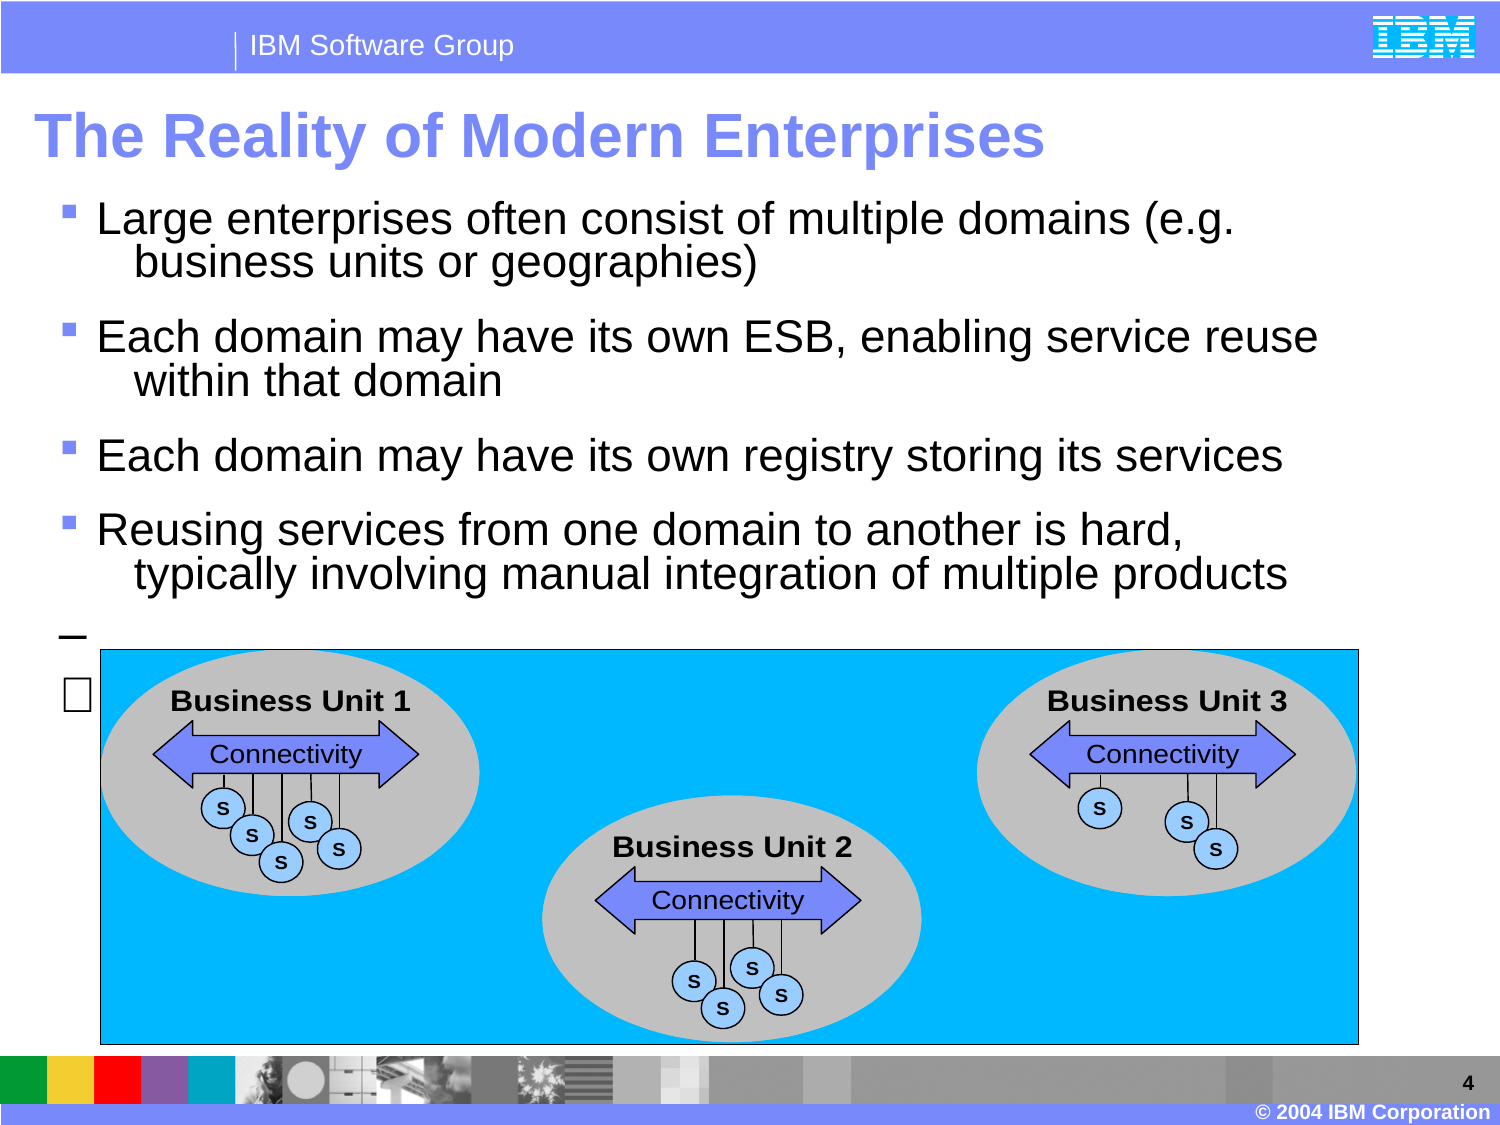

# The Reality of Modern Enterprises
Large enterprises often consist of multiple domains (e.g. business units or geographies)
Each domain may have its own ESB, enabling service reuse within that domain
Each domain may have its own registry storing its services
Reusing services from one domain to another is hard, typically involving manual integration of multiple products
4